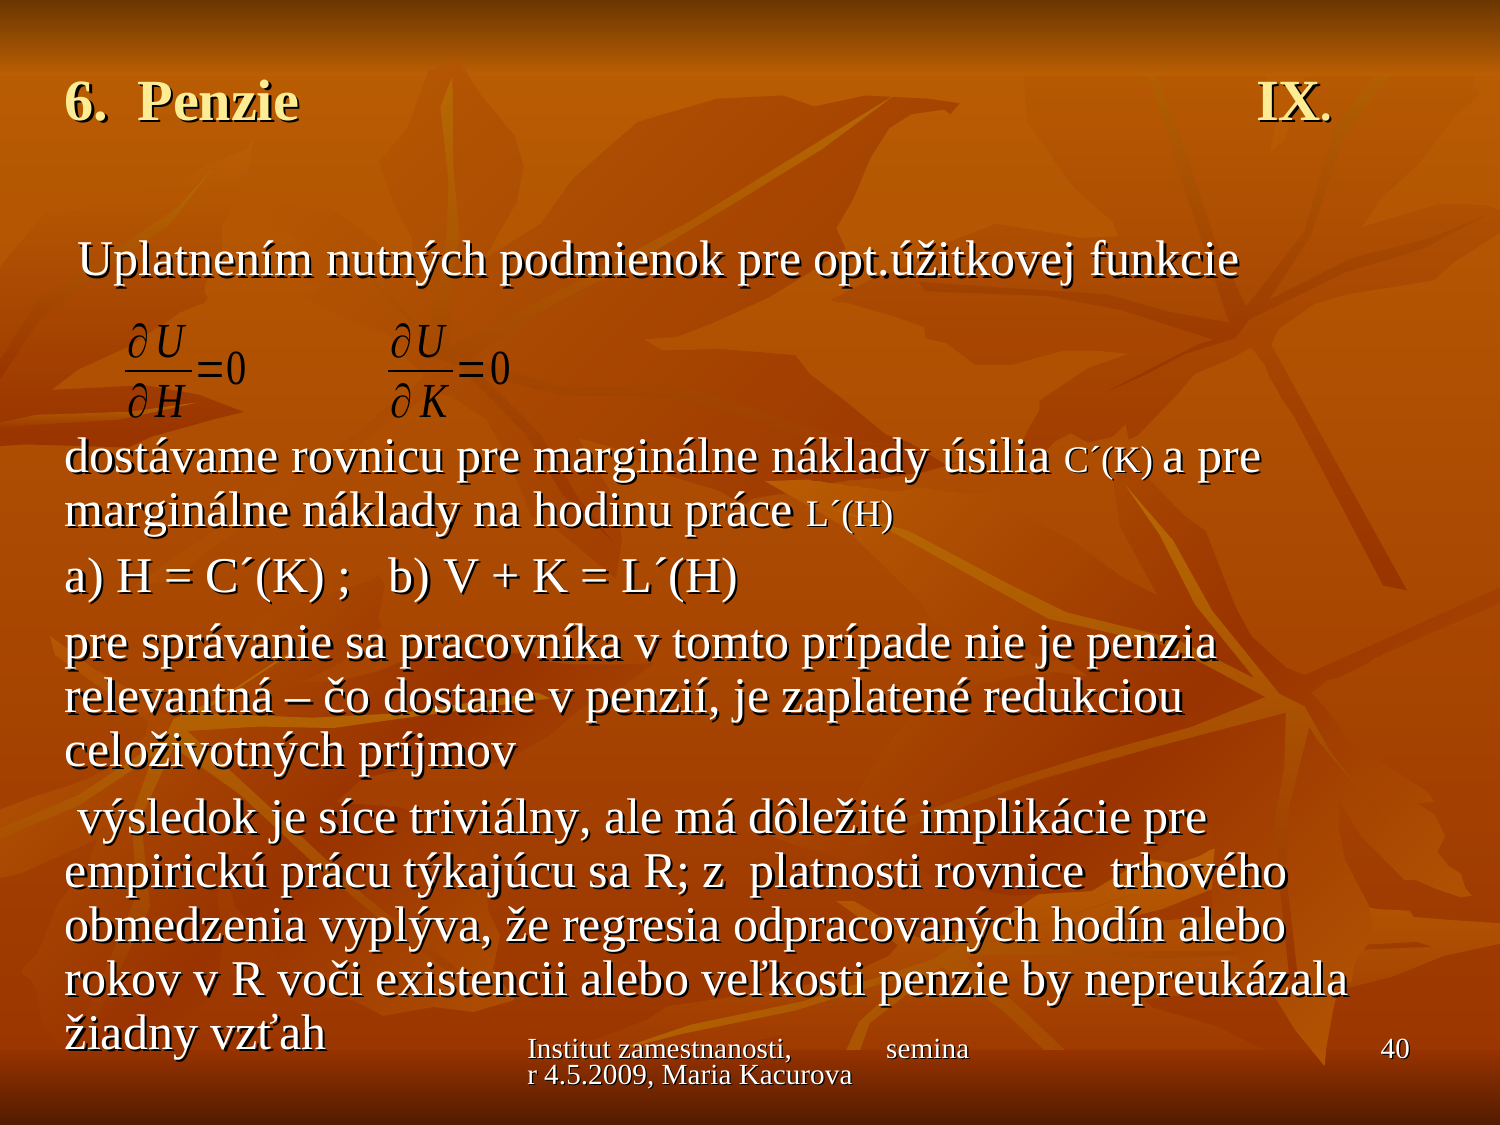

# 6. Penzie IX.
 Uplatnením nutných podmienok pre opt.úžitkovej funkcie
dostávame rovnicu pre marginálne náklady úsilia C´(K) a pre marginálne náklady na hodinu práce L´(H)
a) H = C´(K) ; b) V + K = L´(H)
pre správanie sa pracovníka v tomto prípade nie je penzia relevantná – čo dostane v penzií, je zaplatené redukciou celoživotných príjmov
 výsledok je síce triviálny, ale má dôležité implikácie pre empirickú prácu týkajúcu sa R; z platnosti rovnice trhového obmedzenia vyplýva, že regresia odpracovaných hodín alebo rokov v R voči existencii alebo veľkosti penzie by nepreukázala žiadny vzťah
Institut zamestnanosti, seminar 4.5.2009, Maria Kacurova
40